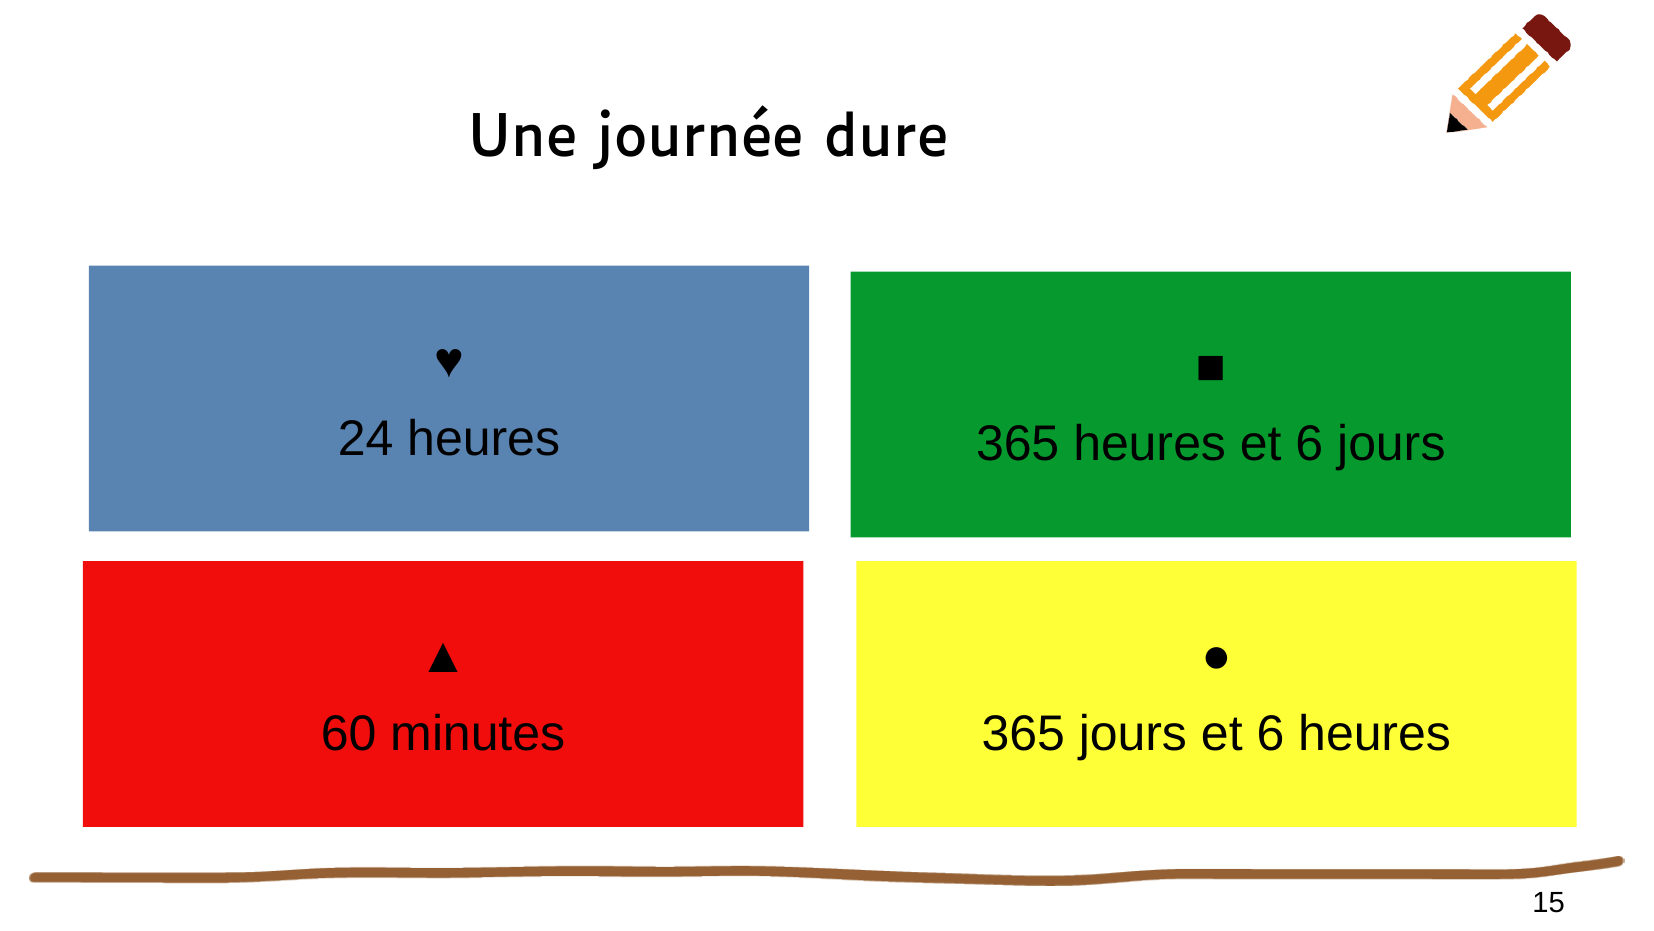

# Une journée dure
♥
24 heures
■
365 heures et 6 jours
▲
60 minutes
●
365 jours et 6 heures
15